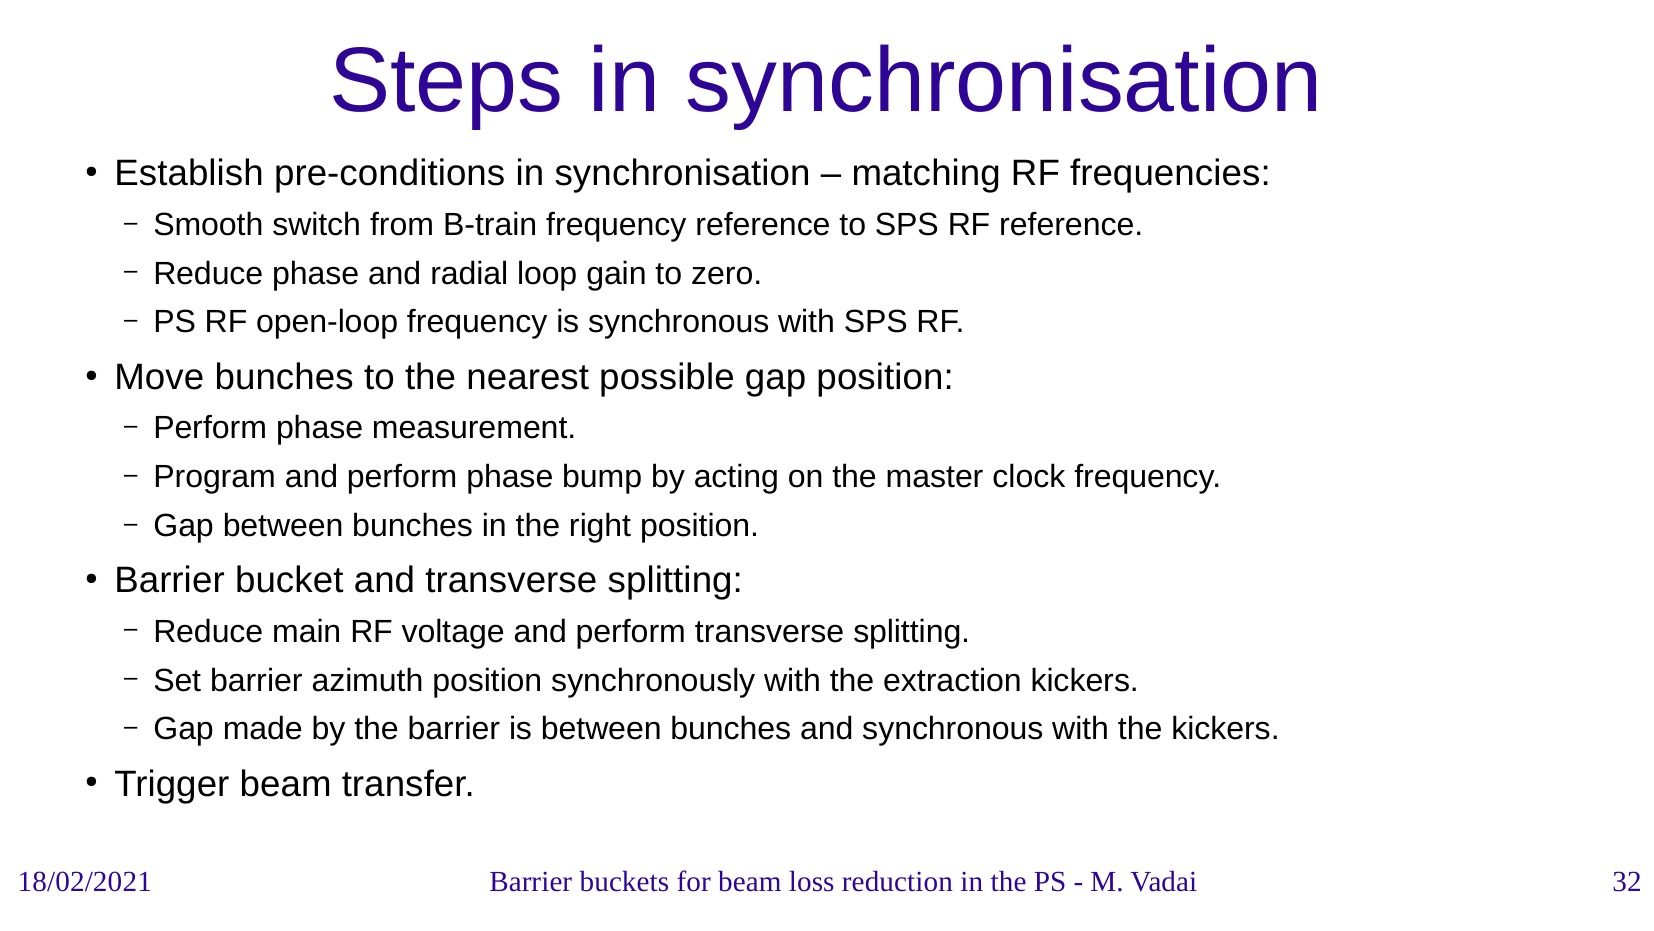

# Steps in synchronisation
Establish pre-conditions in synchronisation – matching RF frequencies:
Smooth switch from B-train frequency reference to SPS RF reference.
Reduce phase and radial loop gain to zero.
PS RF open-loop frequency is synchronous with SPS RF.
Move bunches to the nearest possible gap position:
Perform phase measurement.
Program and perform phase bump by acting on the master clock frequency.
Gap between bunches in the right position.
Barrier bucket and transverse splitting:
Reduce main RF voltage and perform transverse splitting.
Set barrier azimuth position synchronously with the extraction kickers.
Gap made by the barrier is between bunches and synchronous with the kickers.
Trigger beam transfer.
18/02/2021
Barrier buckets for beam loss reduction in the PS - M. Vadai
32